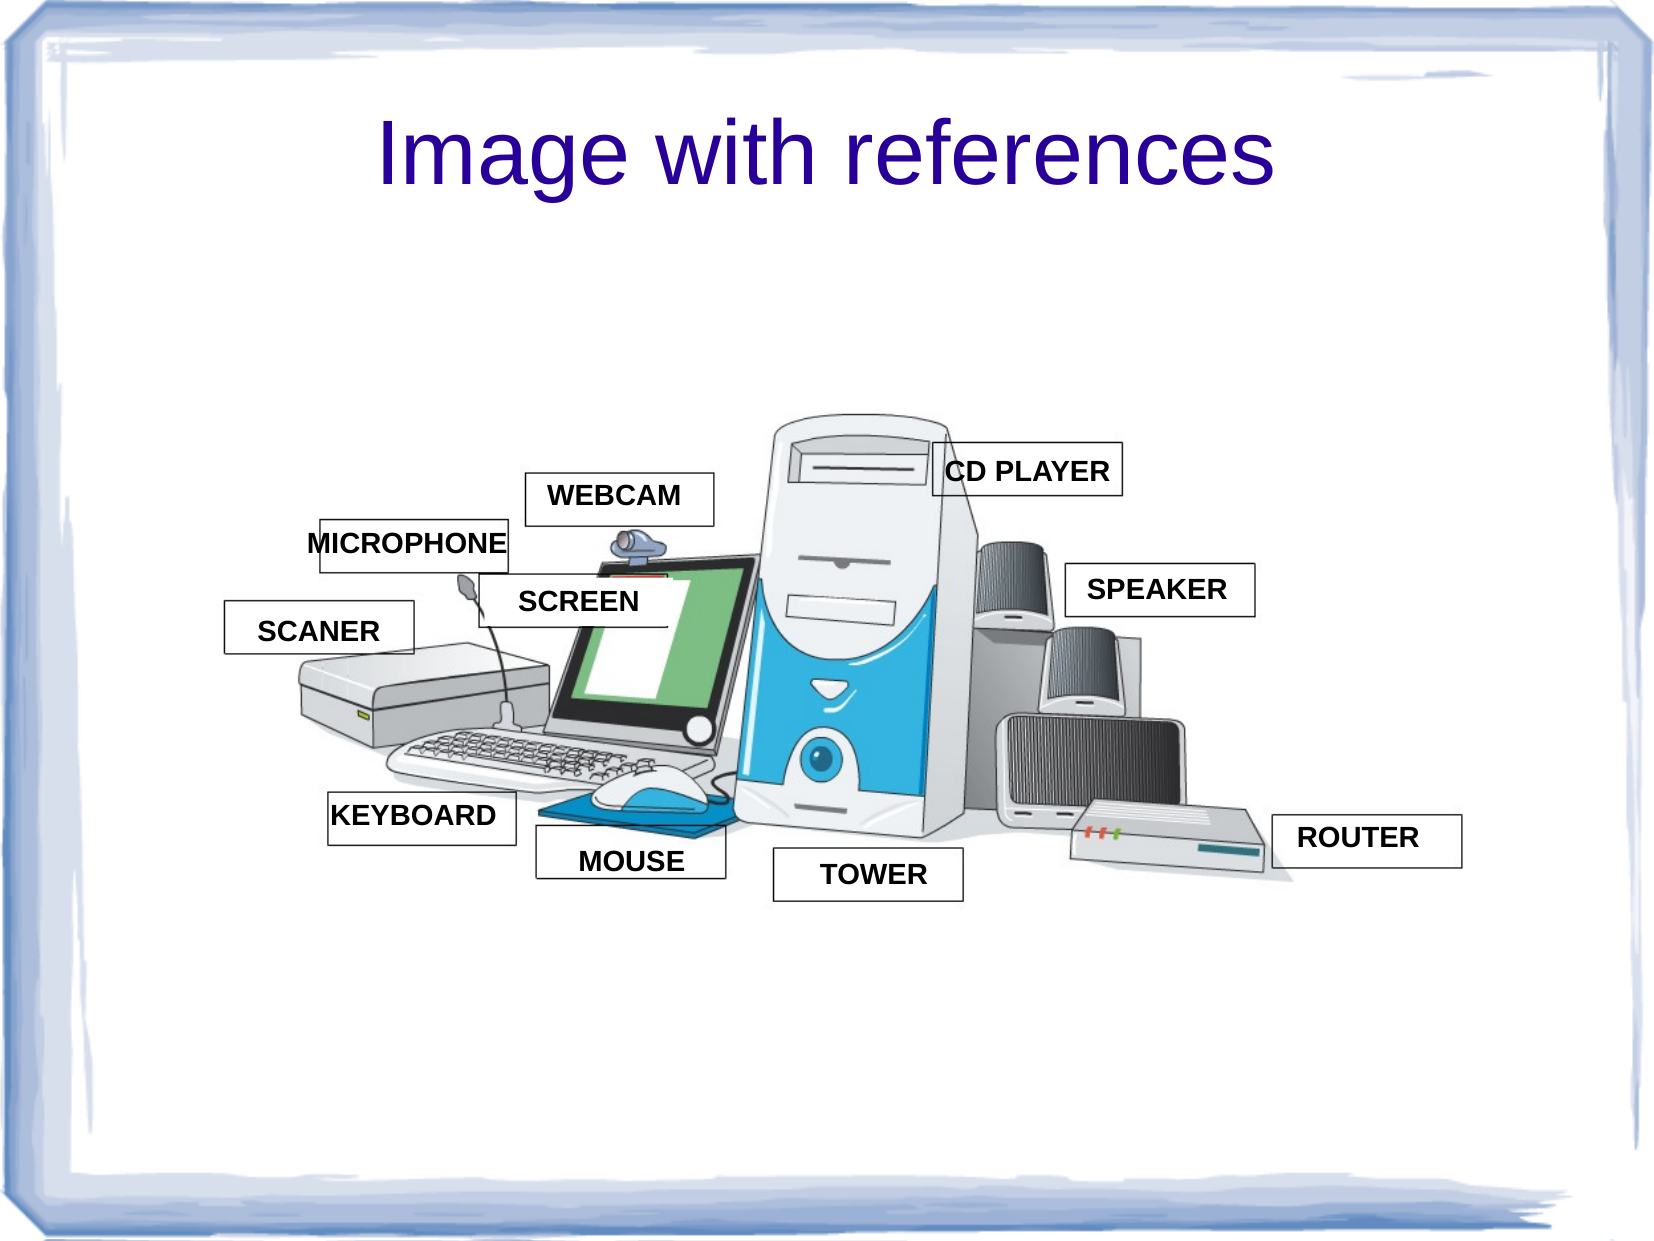

# Image with references
CD PLAYER
WEBCAM
MICROPHONE
SPEAKER
SCREEN
SCANER
KEYBOARD
ROUTER
MOUSE
TOWER